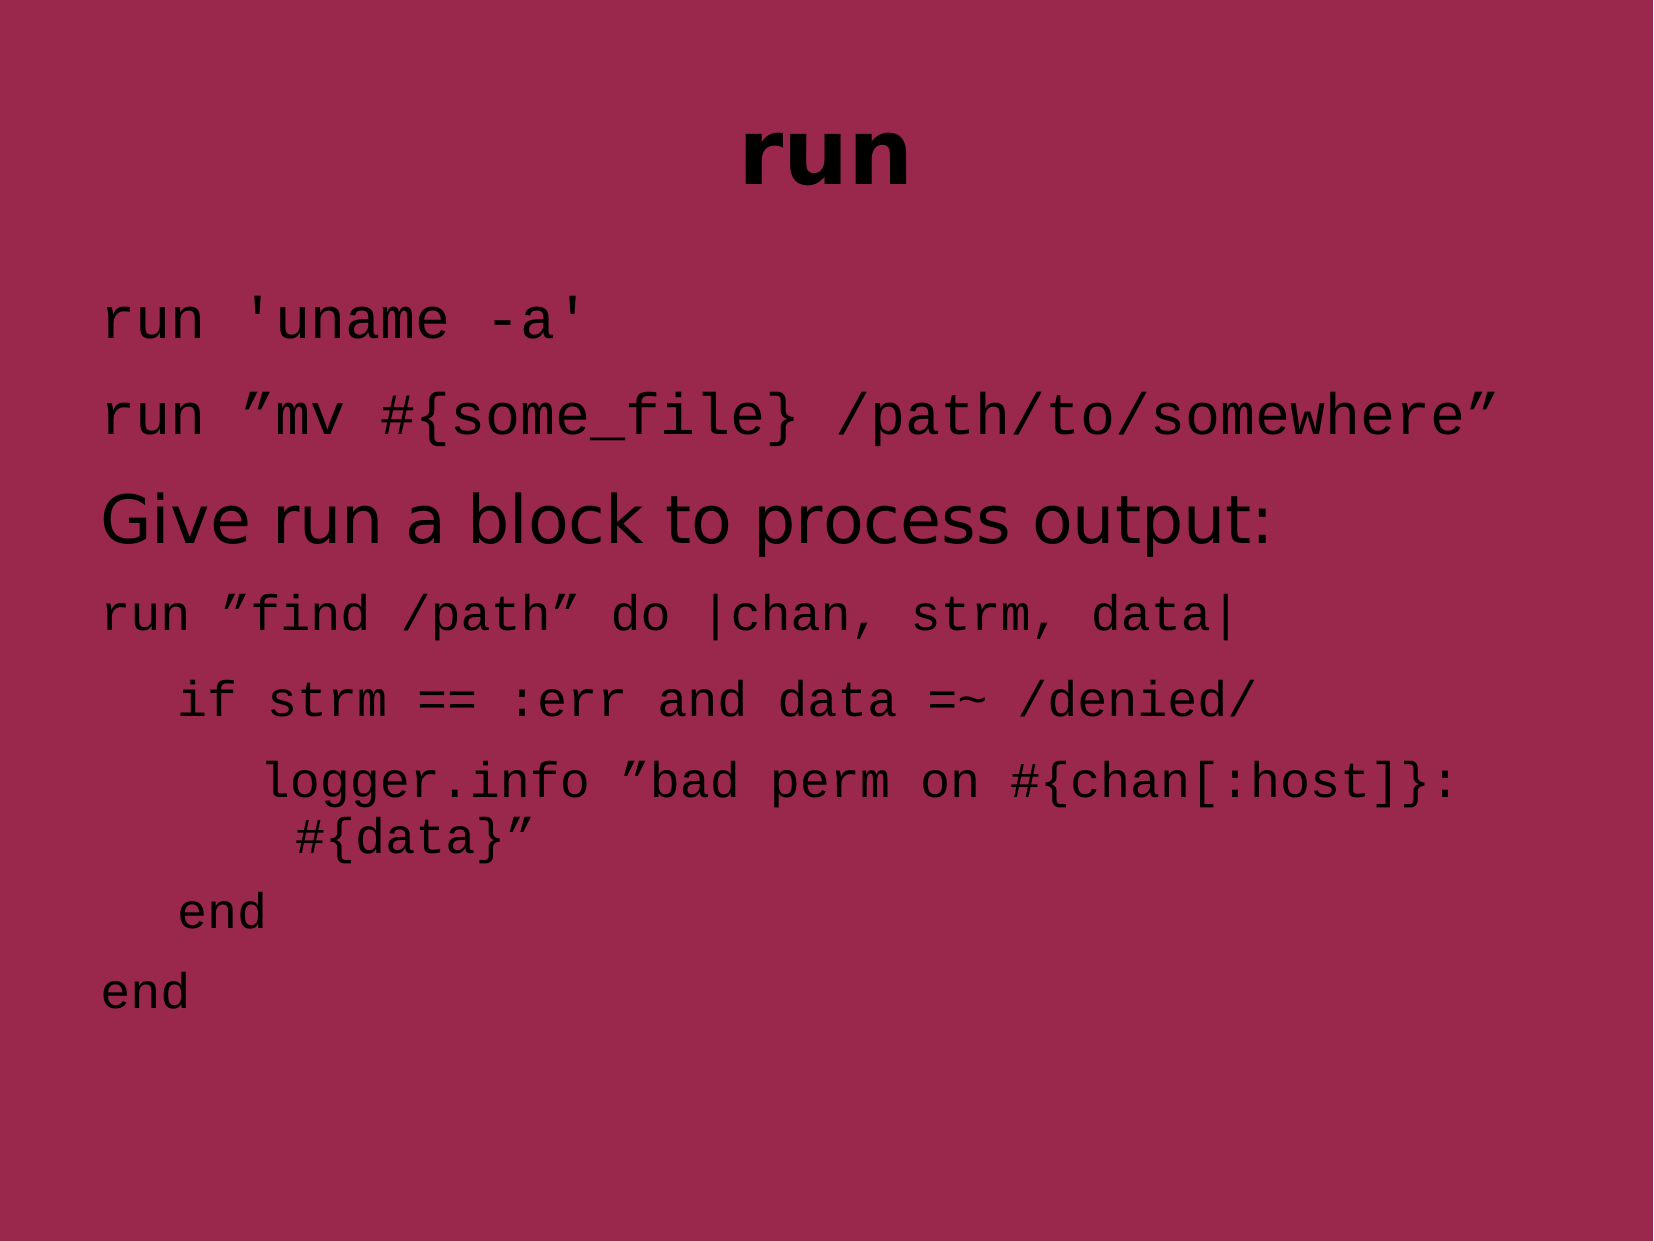

# run
run 'uname -a'
run ”mv #{some_file} /path/to/somewhere”
Give run a block to process output:
run ”find /path” do |chan, strm, data|
if strm == :err and data =~ /denied/
logger.info ”bad perm on #{chan[:host]}: #{data}”
end
end